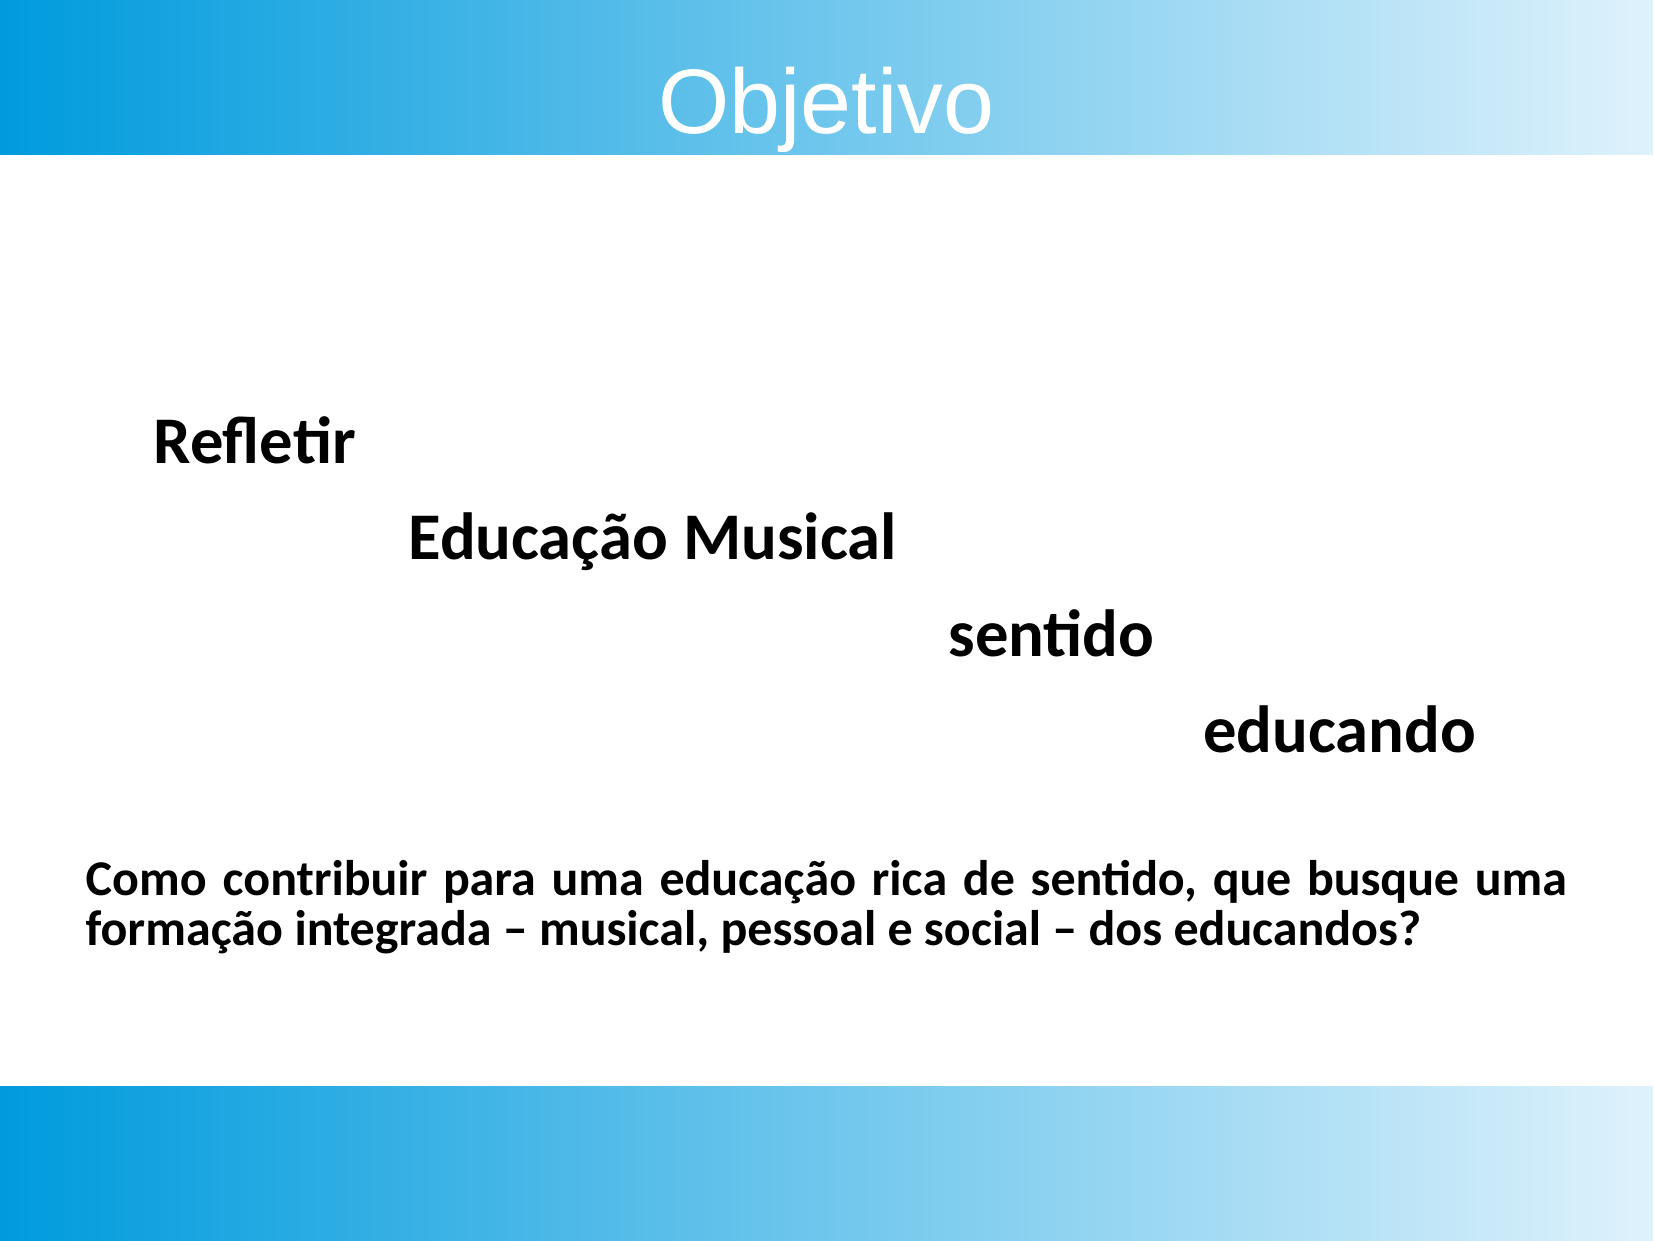

# Objetivo
Refletir
 Educação Musical
 sentido
 educando
Como contribuir para uma educação rica de sentido, que busque uma formação integrada – musical, pessoal e social – dos educandos?